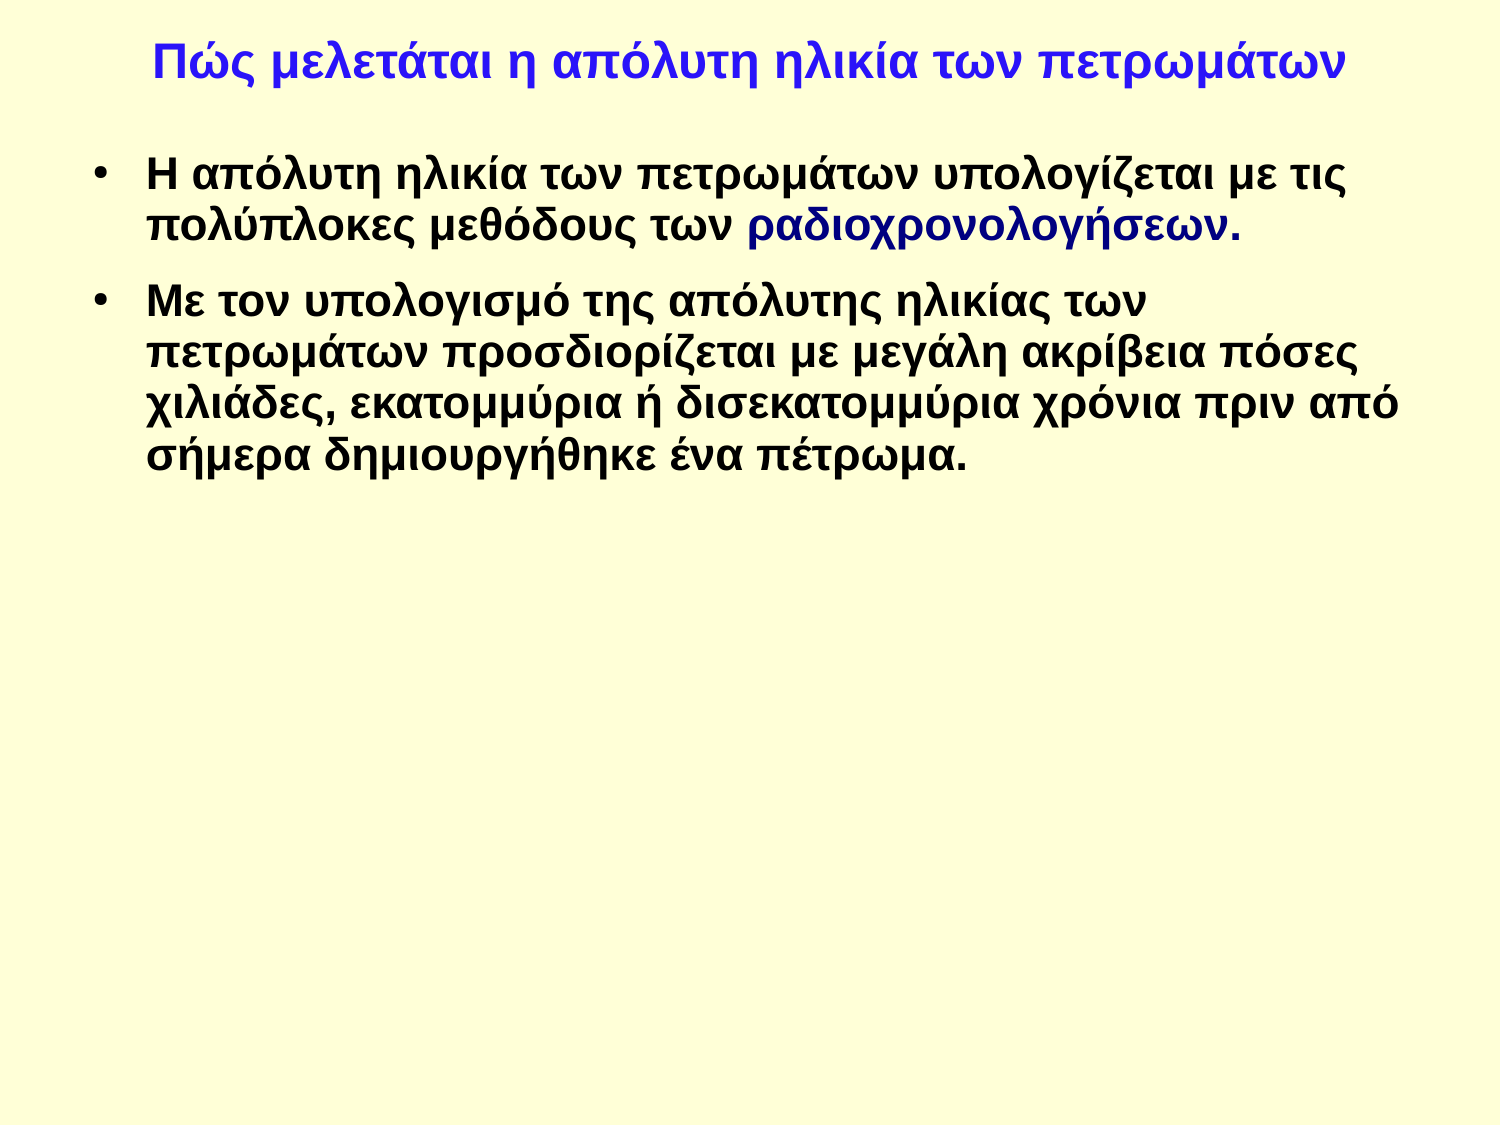

# Πώς μελετάται η απόλυτη ηλικία των πετρωμάτων
Η απόλυτη ηλικία των πετρωμάτων υπολογίζεται με τις πολύπλοκες μεθόδους των ραδιοχρονολογήσεων.
Με τον υπολογισμό της απόλυτης ηλικίας των πετρωμάτων προσδιορίζεται με μεγάλη ακρίβεια πόσες χιλιάδες, εκατομμύρια ή δισεκατομμύρια χρόνια πριν από σήμερα δημιουργήθηκε ένα πέτρωμα.